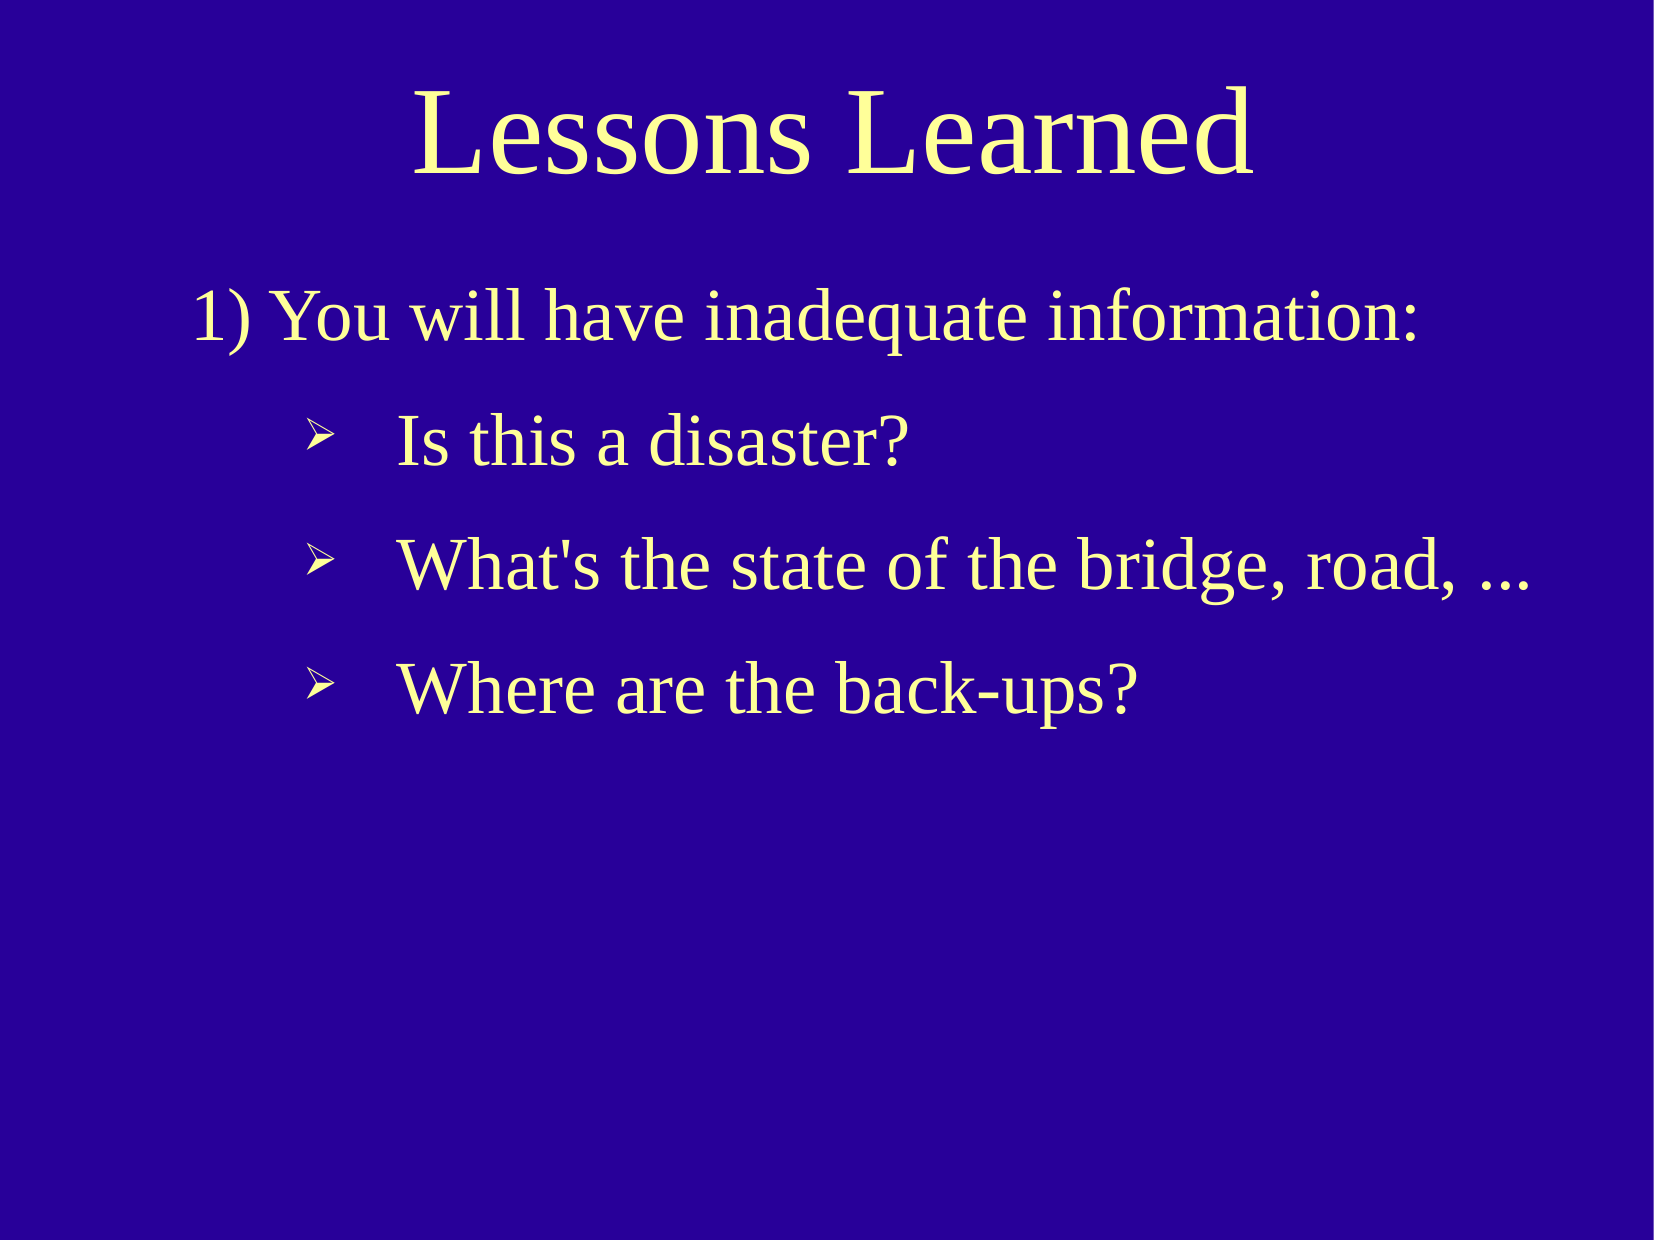

# Lessons Learned
1) You will have inadequate information:
Is this a disaster?
What's the state of the bridge, road, ...
Where are the back-ups?